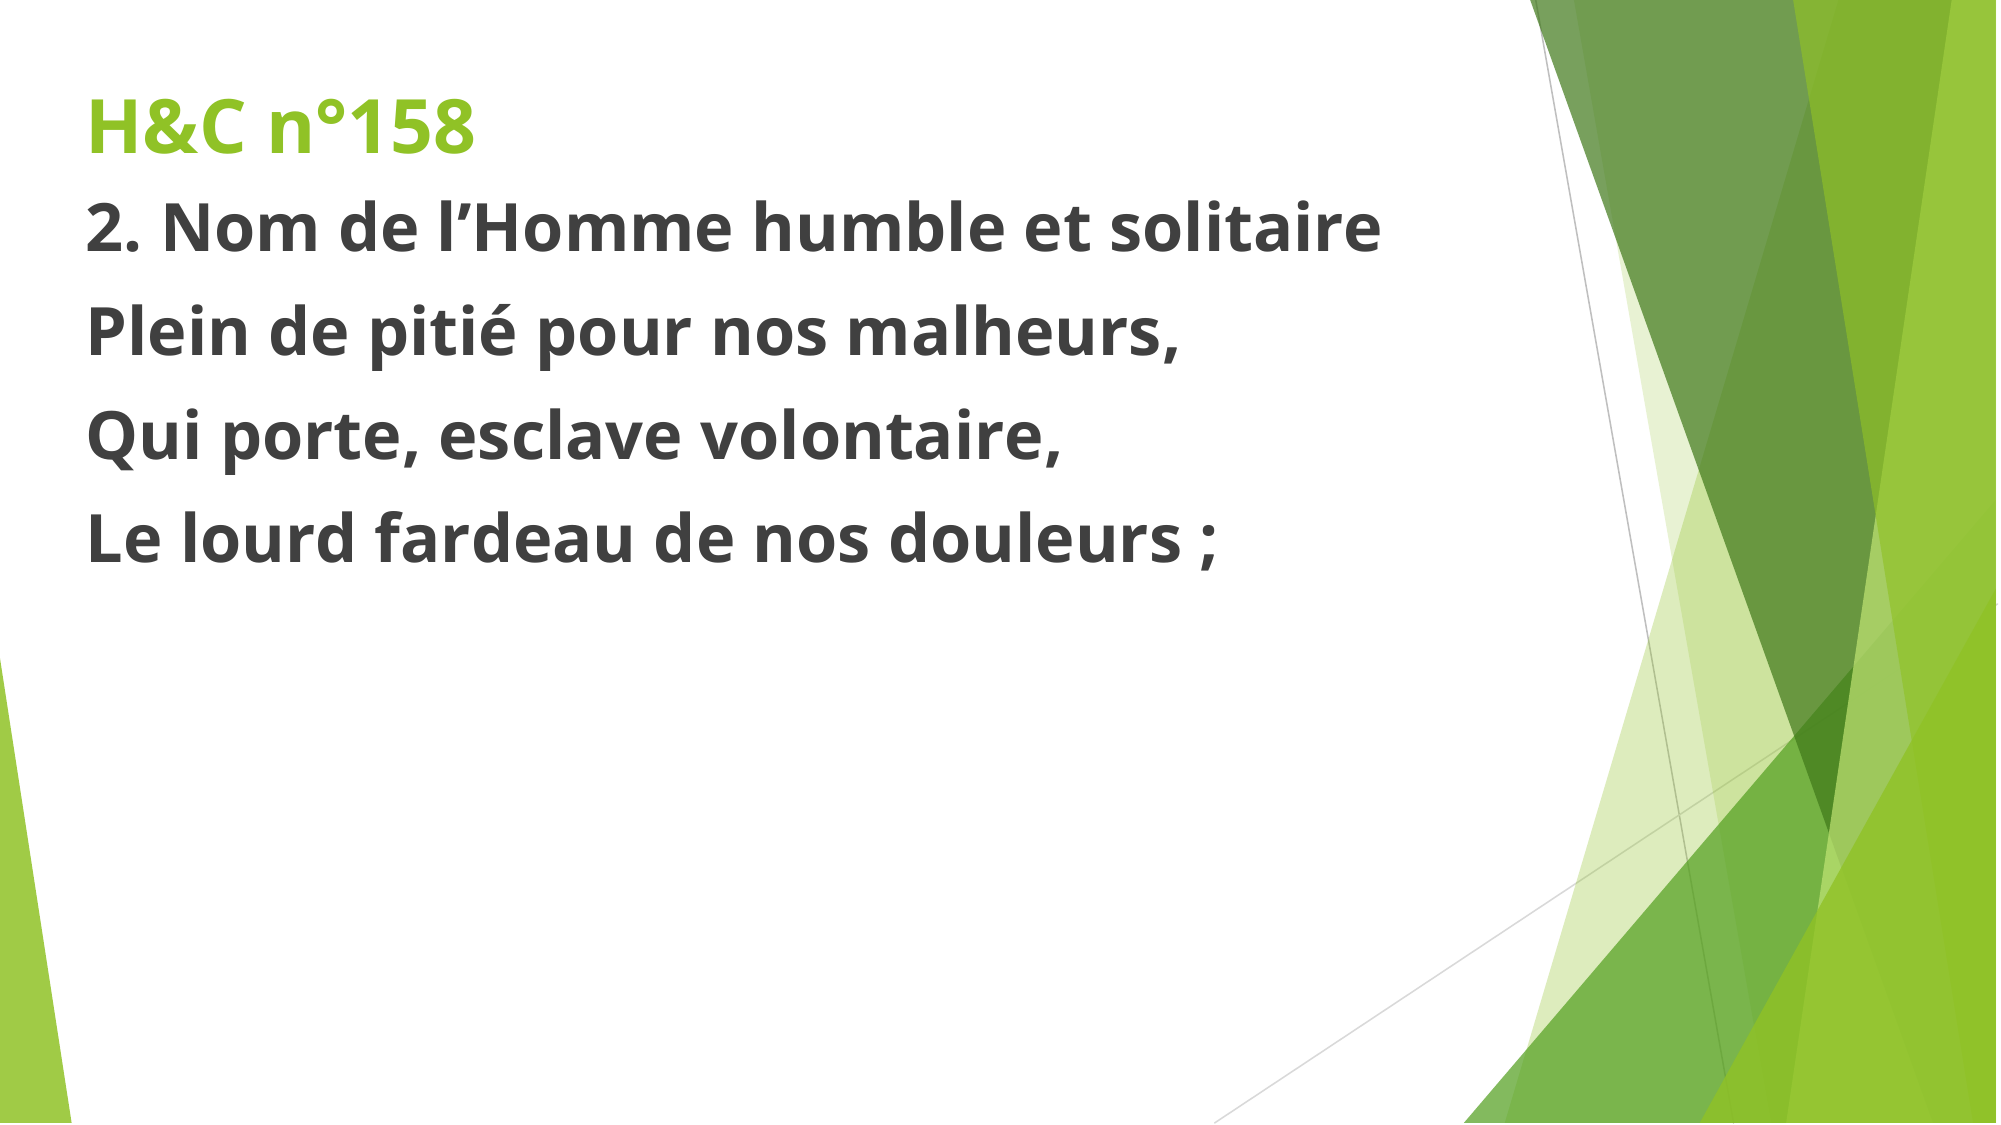

H&C n°158
2. Nom de l’Homme humble et solitaire
Plein de pitié pour nos malheurs,
Qui porte, esclave volontaire,
Le lourd fardeau de nos douleurs ;